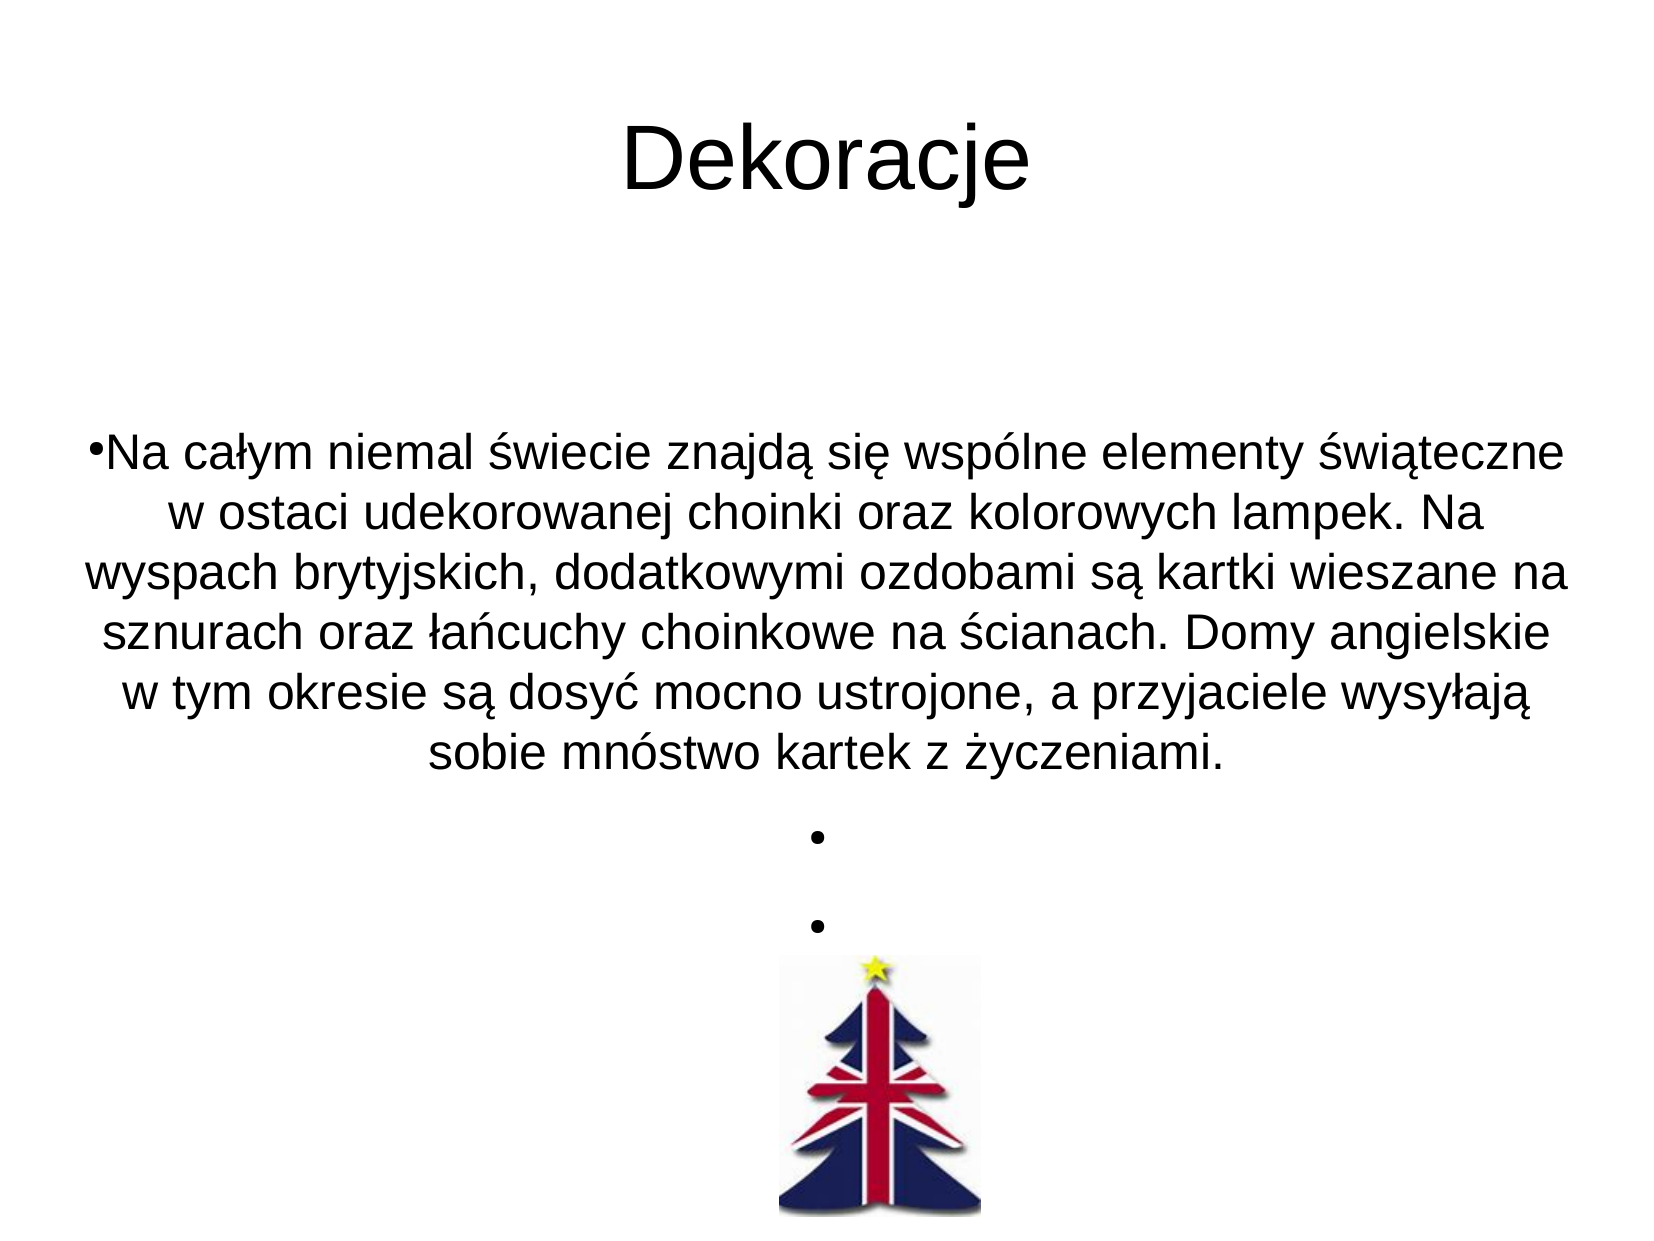

# Dekoracje
Na całym niemal świecie znajdą się wspólne elementy świąteczne w ostaci udekorowanej choinki oraz kolorowych lampek. Na wyspach brytyjskich, dodatkowymi ozdobami są kartki wieszane na sznurach oraz łańcuchy choinkowe na ścianach. Domy angielskie w tym okresie są dosyć mocno ustrojone, a przyjaciele wysyłają sobie mnóstwo kartek z życzeniami.